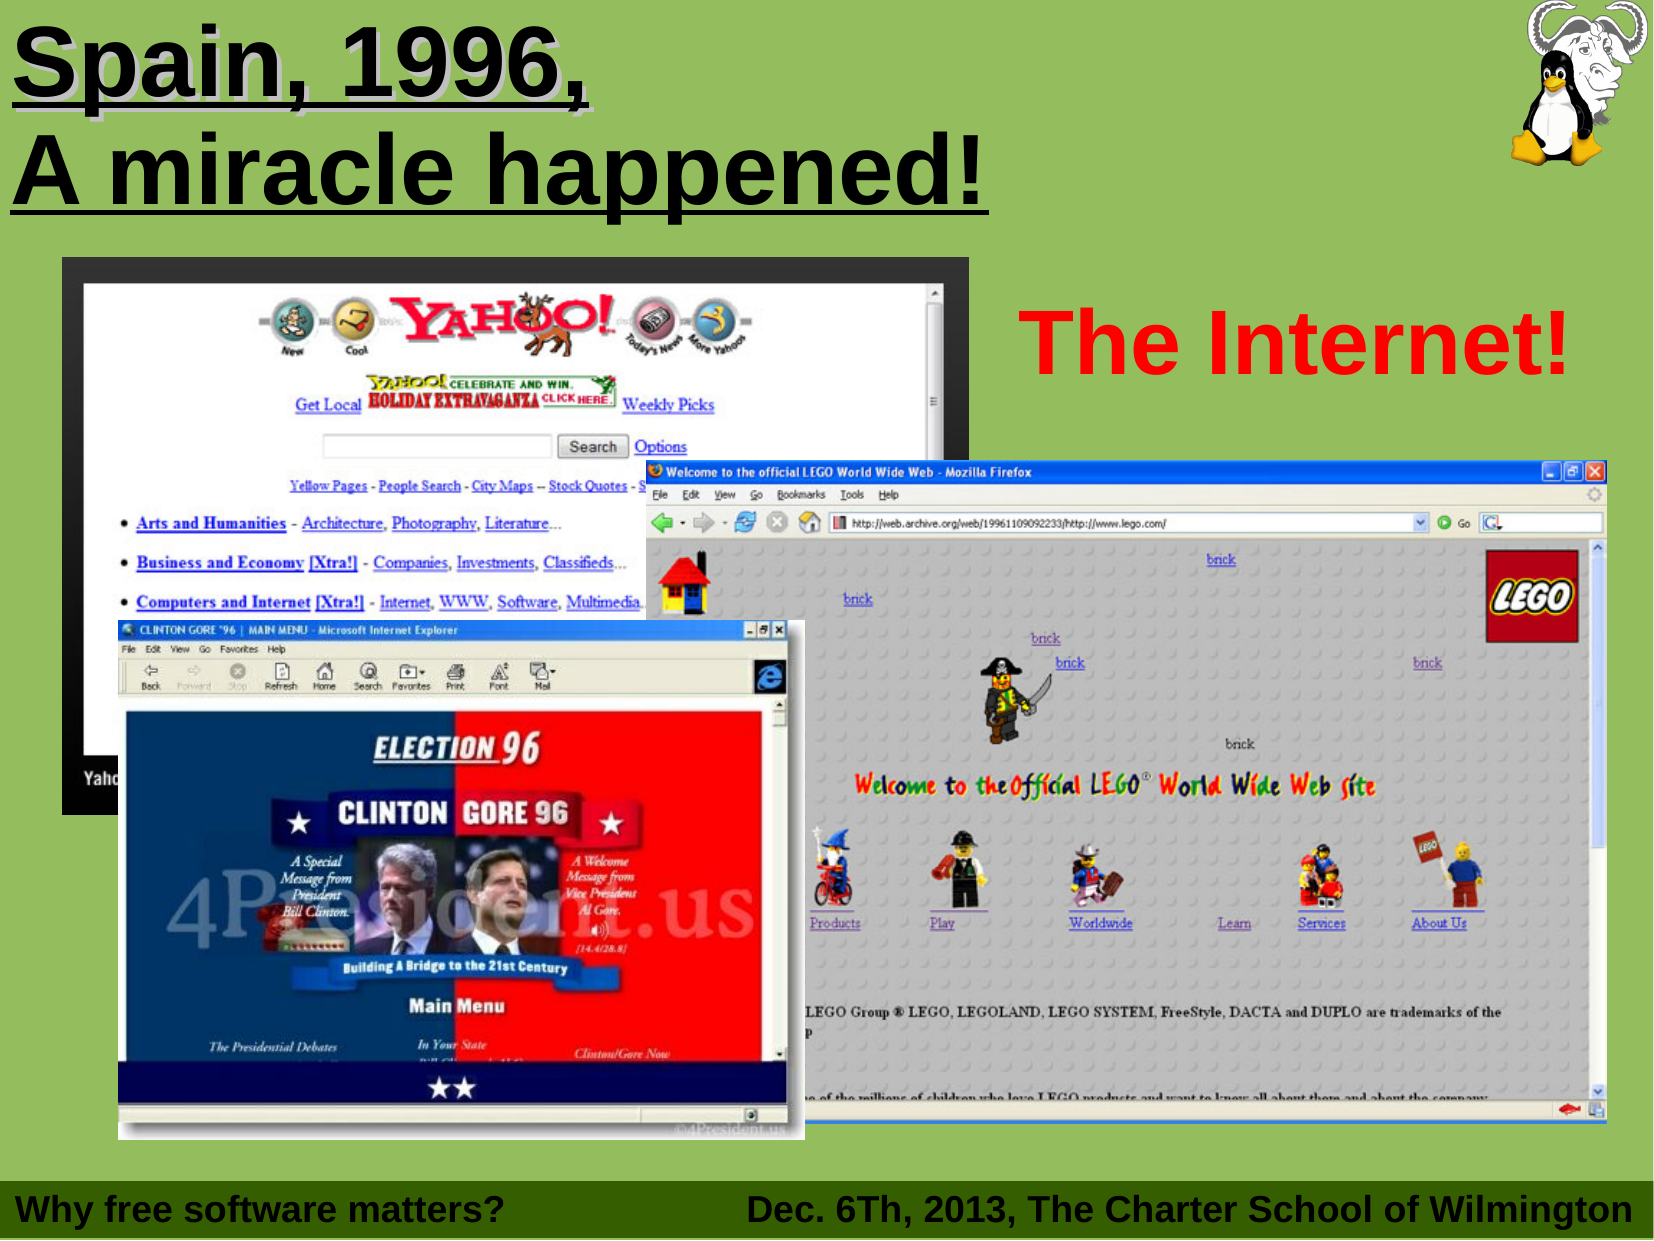

# Spain, 1996,
A miracle happened!
The Internet!
Why free software matters? Dec. 6Th, 2013, The Charter School of Wilmington